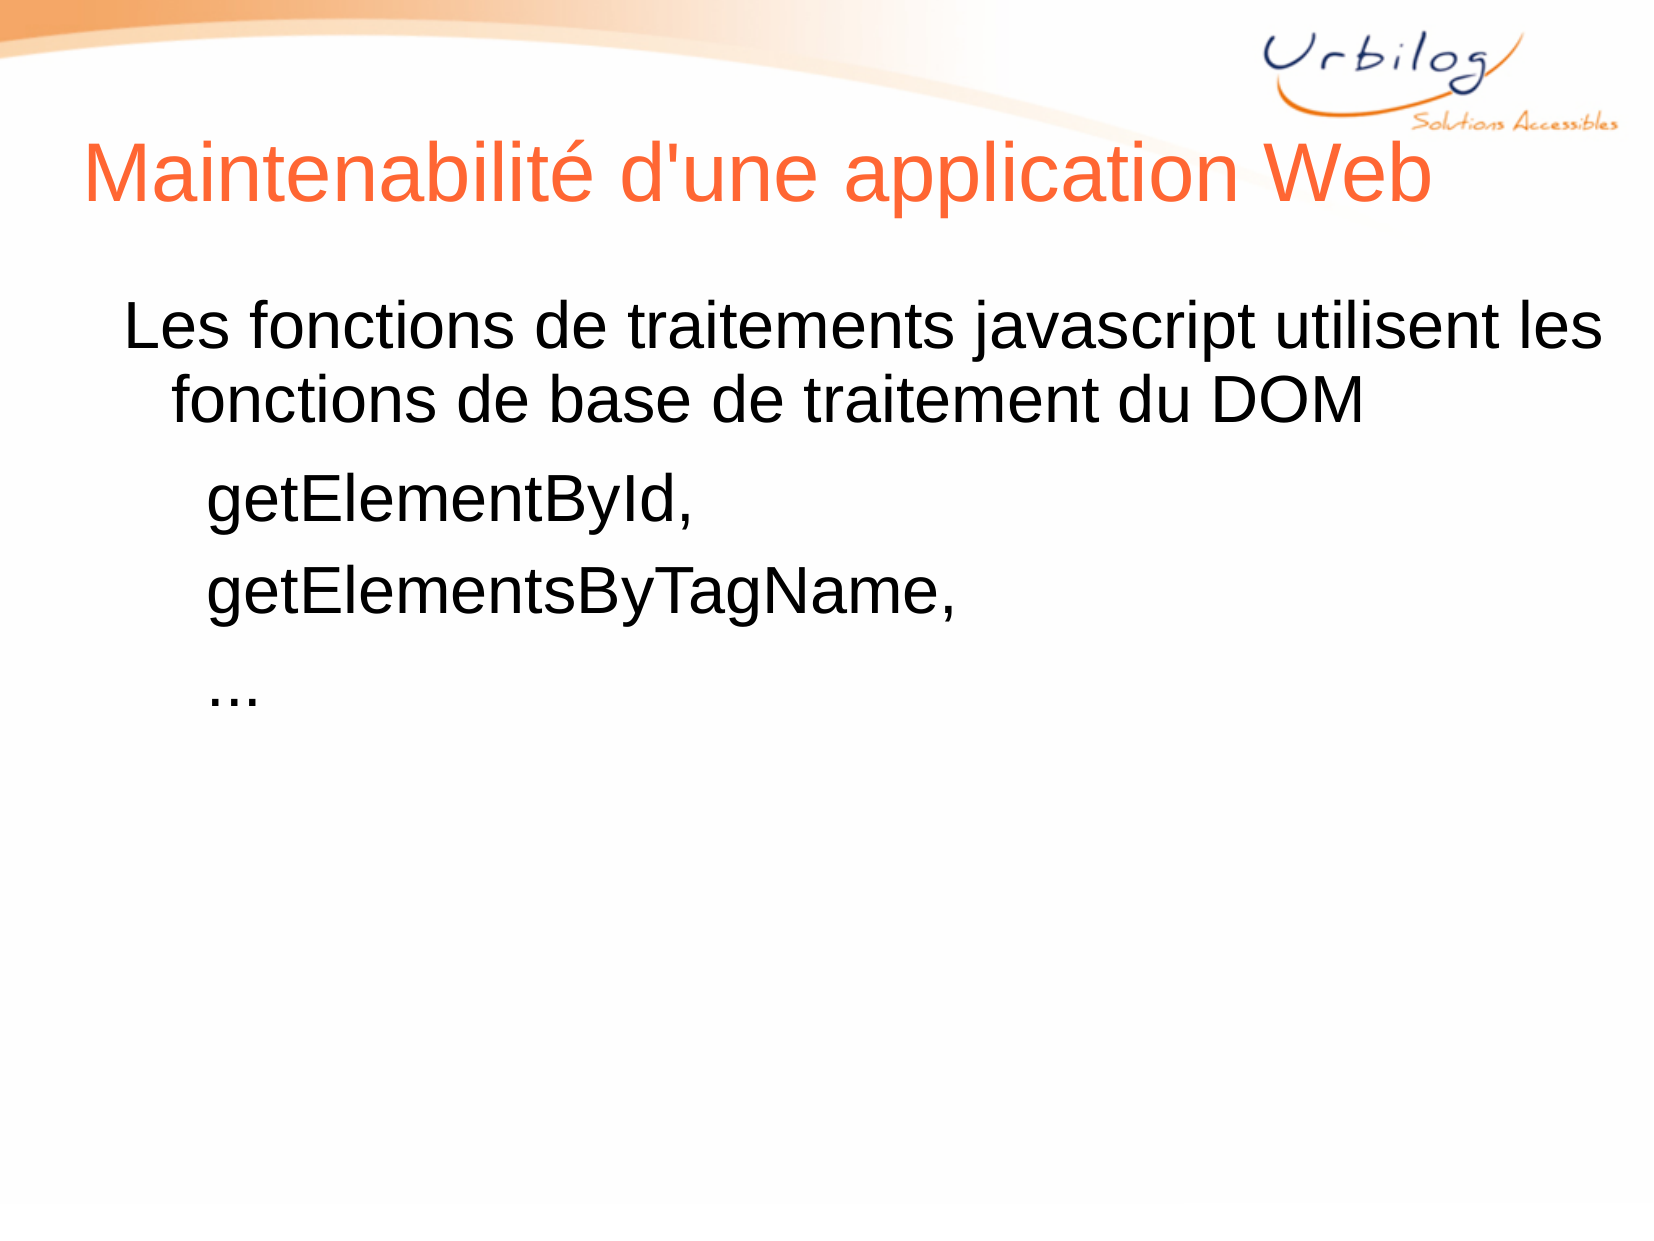

# Maintenabilité d'une application Web
Les fonctions de traitements javascript utilisent les fonctions de base de traitement du DOM
getElementById,
getElementsByTagName,
...